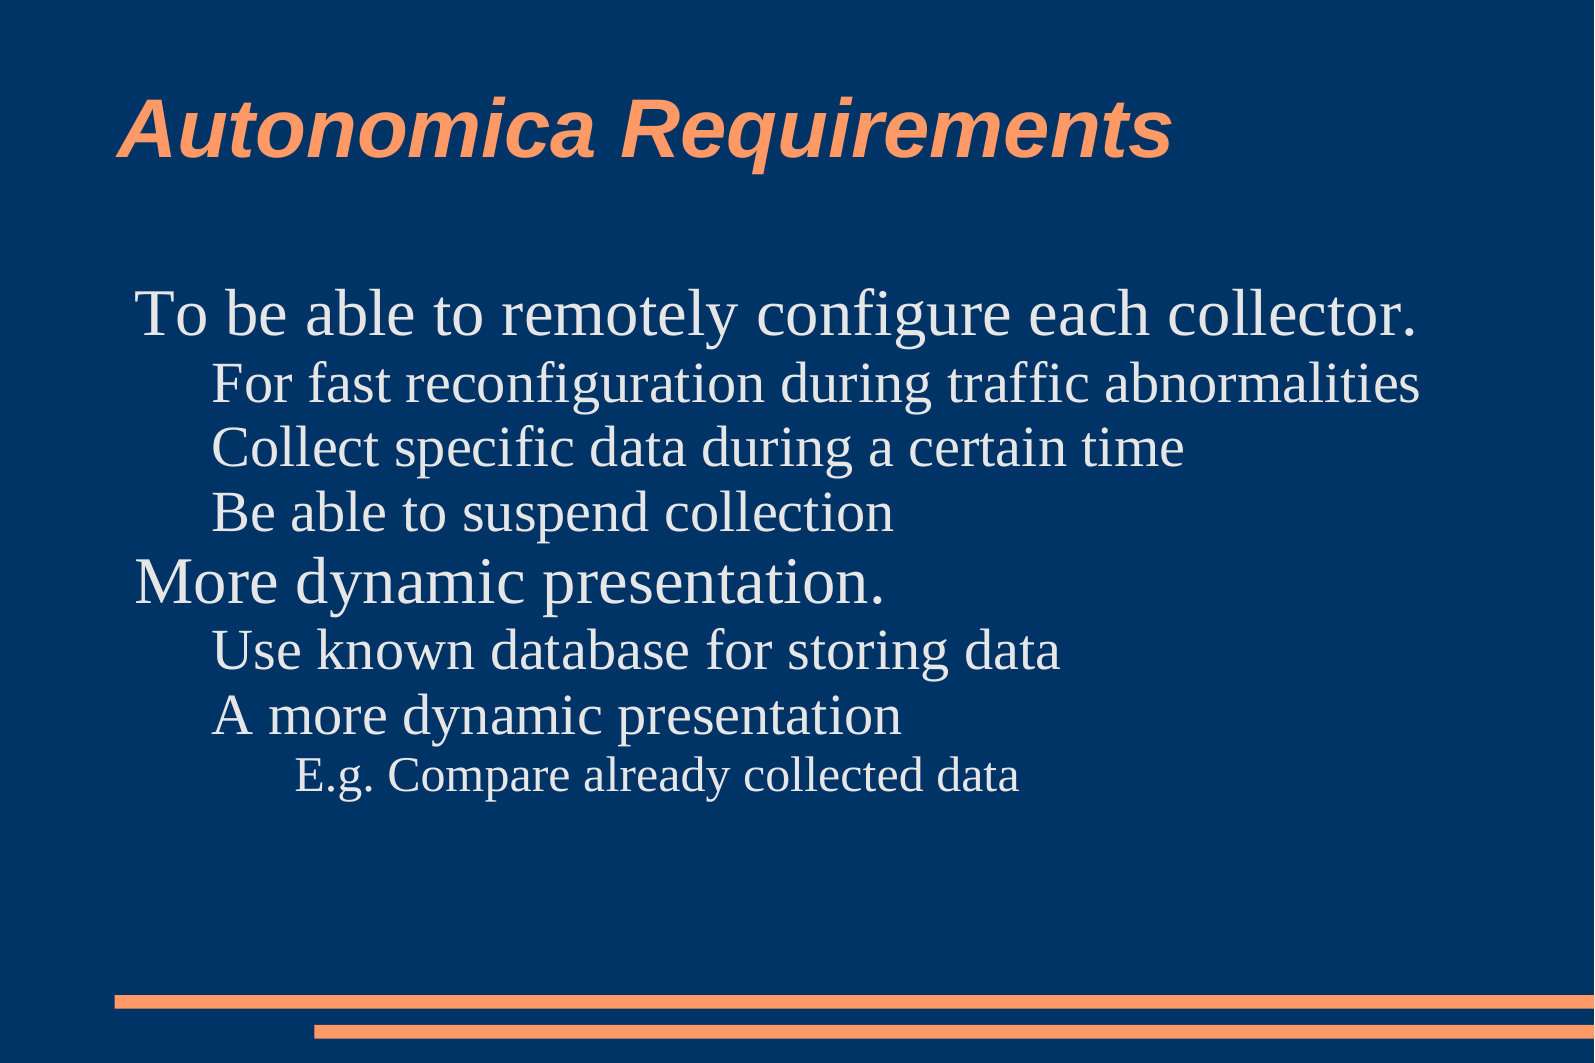

# Autonomica Requirements
To be able to remotely configure each collector.
For fast reconfiguration during traffic abnormalities
Collect specific data during a certain time
Be able to suspend collection
More dynamic presentation.
Use known database for storing data
A more dynamic presentation
E.g. Compare already collected data